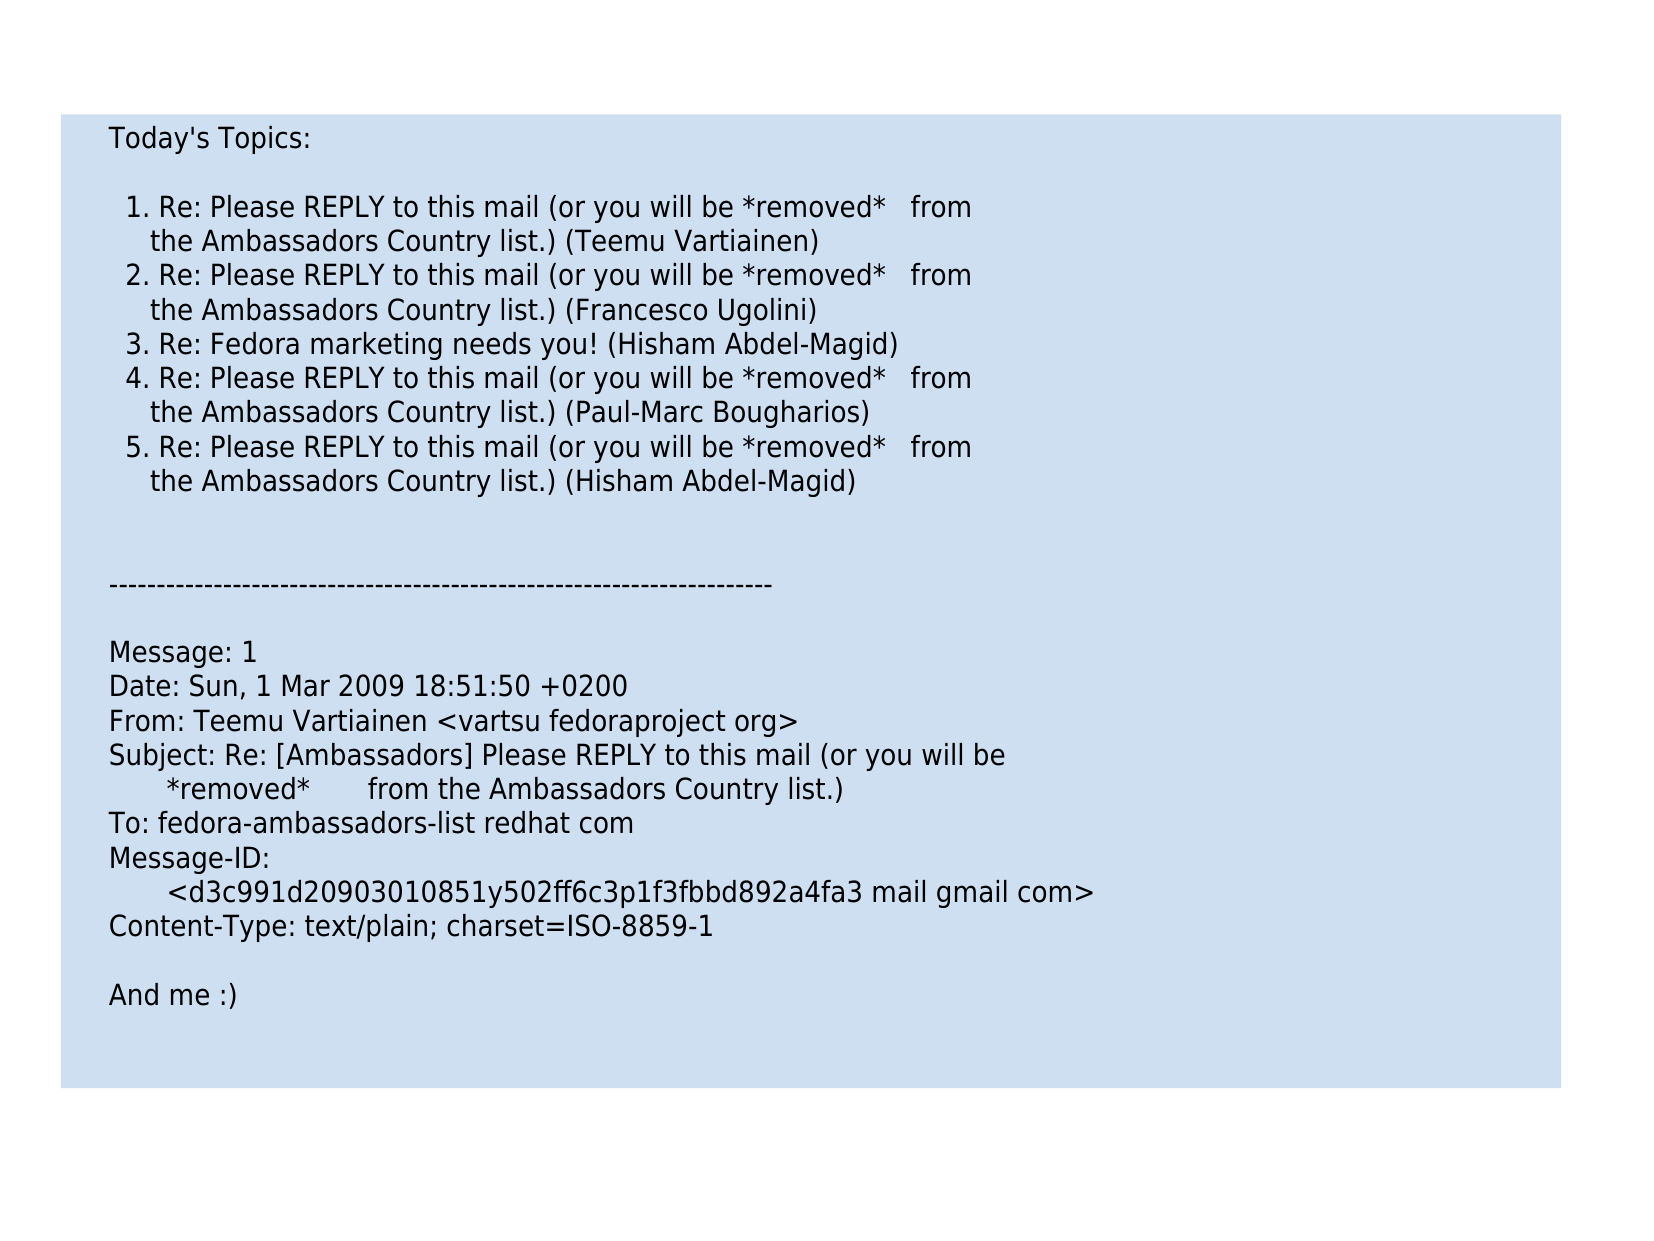

Today's Topics:
 1. Re: Please REPLY to this mail (or you will be *removed* from
 the Ambassadors Country list.) (Teemu Vartiainen)
 2. Re: Please REPLY to this mail (or you will be *removed* from
 the Ambassadors Country list.) (Francesco Ugolini)
 3. Re: Fedora marketing needs you! (Hisham Abdel-Magid)
 4. Re: Please REPLY to this mail (or you will be *removed* from
 the Ambassadors Country list.) (Paul-Marc Bougharios)
 5. Re: Please REPLY to this mail (or you will be *removed* from
 the Ambassadors Country list.) (Hisham Abdel-Magid)
 ----------------------------------------------------------------------
 Message: 1
 Date: Sun, 1 Mar 2009 18:51:50 +0200
 From: Teemu Vartiainen <vartsu fedoraproject org>
 Subject: Re: [Ambassadors] Please REPLY to this mail (or you will be
 *removed* from the Ambassadors Country list.)
 To: fedora-ambassadors-list redhat com
 Message-ID:
 <d3c991d20903010851y502ff6c3p1f3fbbd892a4fa3 mail gmail com>
 Content-Type: text/plain; charset=ISO-8859-1
 And me :)